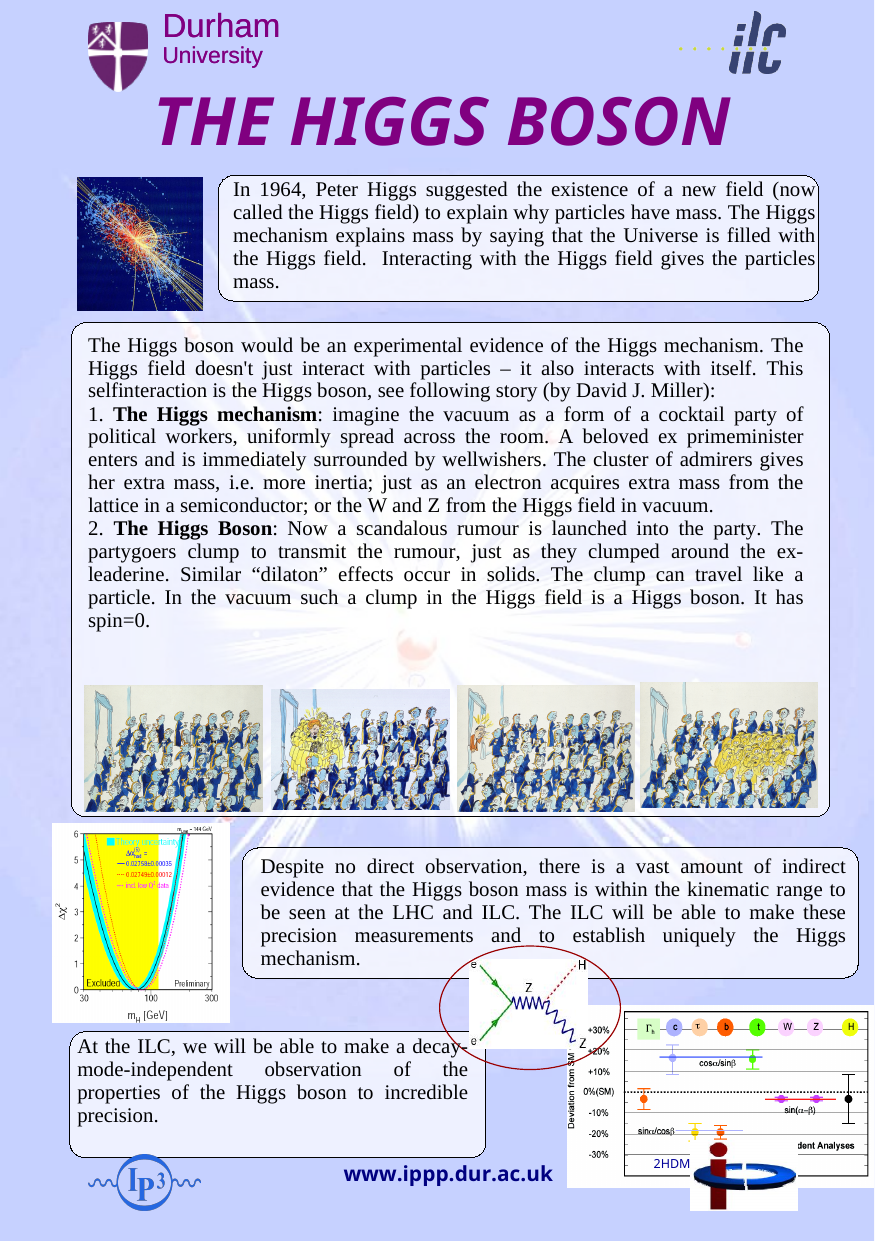

Durham
Durham
University
University
THE HIGGS BOSON
In 1964, Peter Higgs suggested the existence of a new field (now called the Higgs field) to explain why particles have mass. The Higgs mechanism explains mass by saying that the Universe is filled with the Higgs field. Interacting with the Higgs field gives the particles mass.
The Higgs boson would be an experimental evidence of the Higgs mechanism. The Higgs field doesn't just interact with particles – it also interacts with itself. This selfinteraction is the Higgs boson, see following story (by David J. Miller):
1. The Higgs mechanism: imagine the vacuum as a form of a cocktail party of political workers, uniformly spread across the room. A beloved ex primeminister enters and is immediately surrounded by wellwishers. The cluster of admirers gives her extra mass, i.e. more inertia; just as an electron acquires extra mass from the lattice in a semiconductor; or the W and Z from the Higgs field in vacuum.
2. The Higgs Boson: Now a scandalous rumour is launched into the party. The partygoers clump to transmit the rumour, just as they clumped around the ex-leaderine. Similar “dilaton” effects occur in solids. The clump can travel like a particle. In the vacuum such a clump in the Higgs field is a Higgs boson. It has spin=0.
Despite no direct observation, there is a vast amount of indirect evidence that the Higgs boson mass is within the kinematic range to be seen at the LHC and ILC. The ILC will be able to make these precision measurements and to establish uniquely the Higgs mechanism.
2HDM/MSSM
At the ILC, we will be able to make a decay-mode-independent observation of the properties of the Higgs boson to incredible precision.
www.ippp.dur.ac.uk